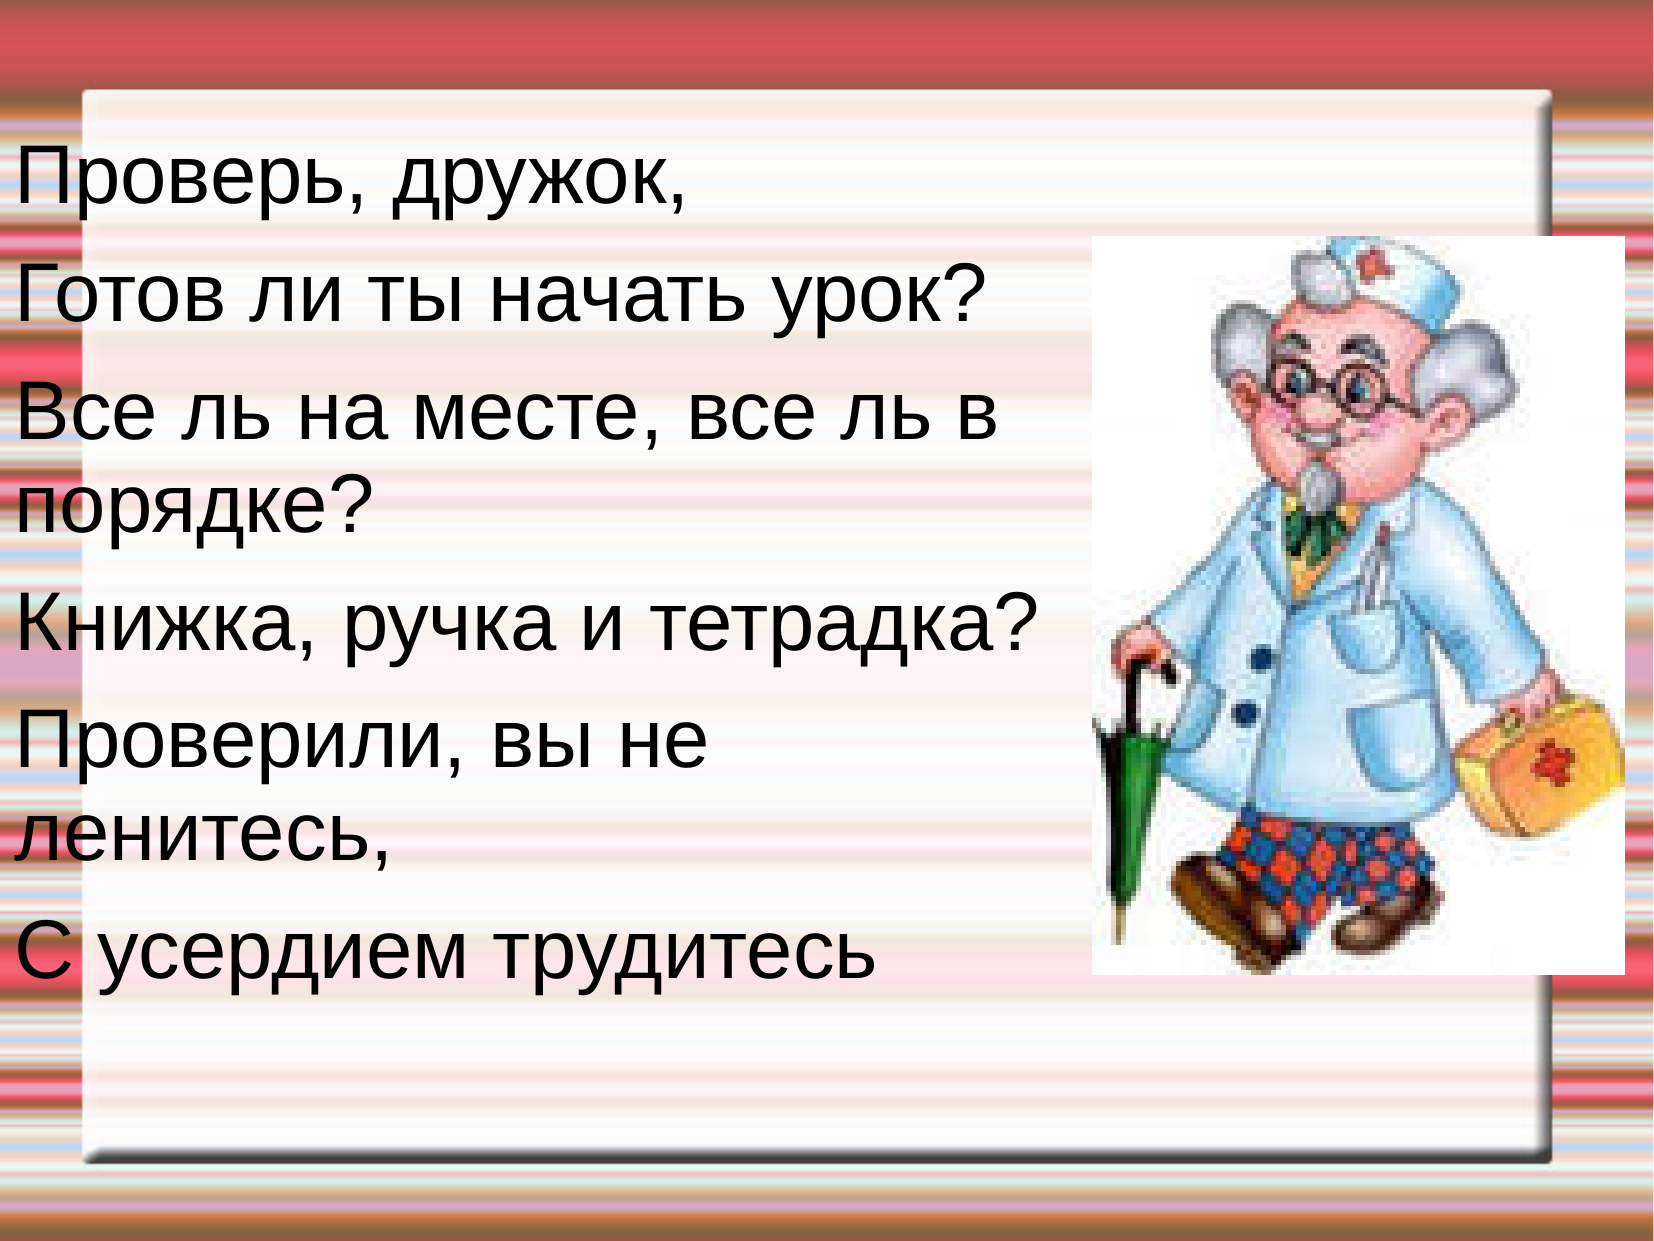

Проверь, дружок,
Готов ли ты начать урок?
Все ль на месте, все ль в порядке?
Книжка, ручка и тетрадка?
Проверили, вы не ленитесь,
С усердием трудитесь